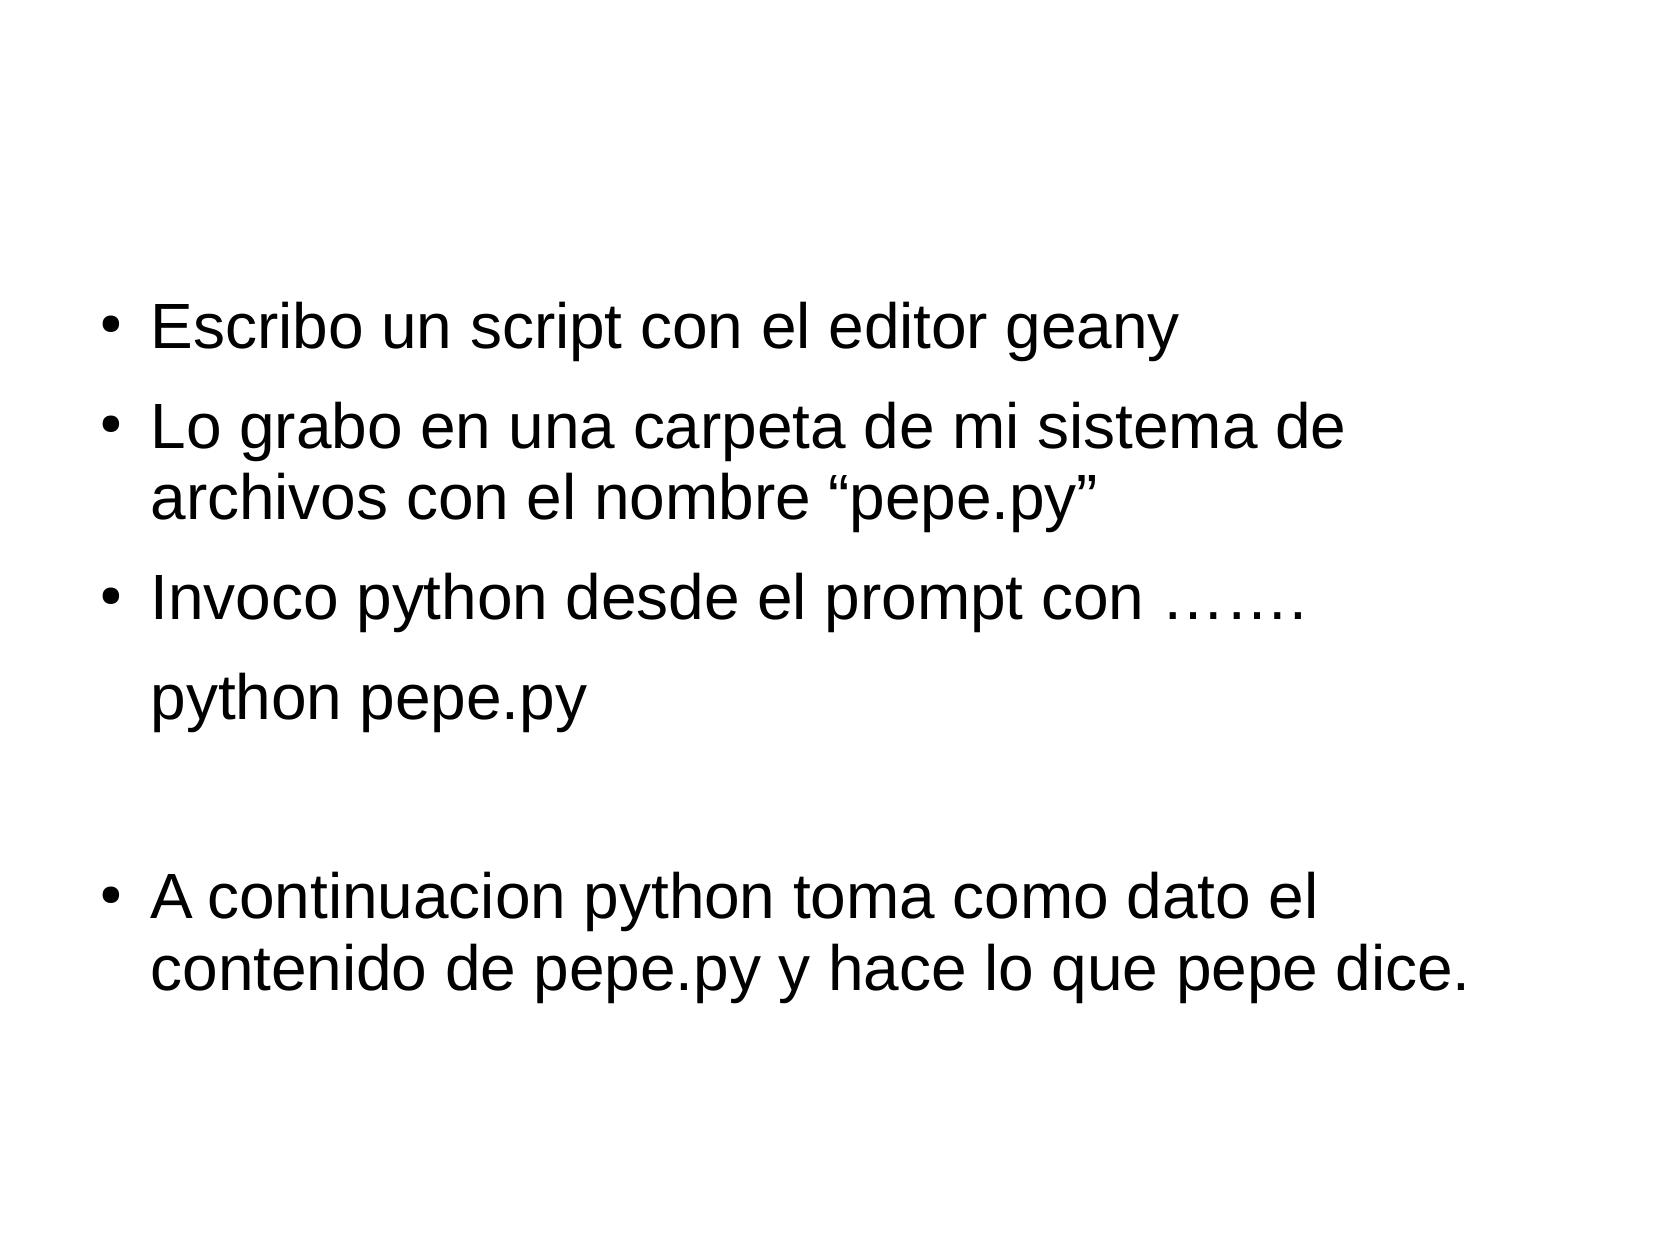

#
Escribo un script con el editor geany
Lo grabo en una carpeta de mi sistema de archivos con el nombre “pepe.py”
Invoco python desde el prompt con …….
python pepe.py
A continuacion python toma como dato el contenido de pepe.py y hace lo que pepe dice.